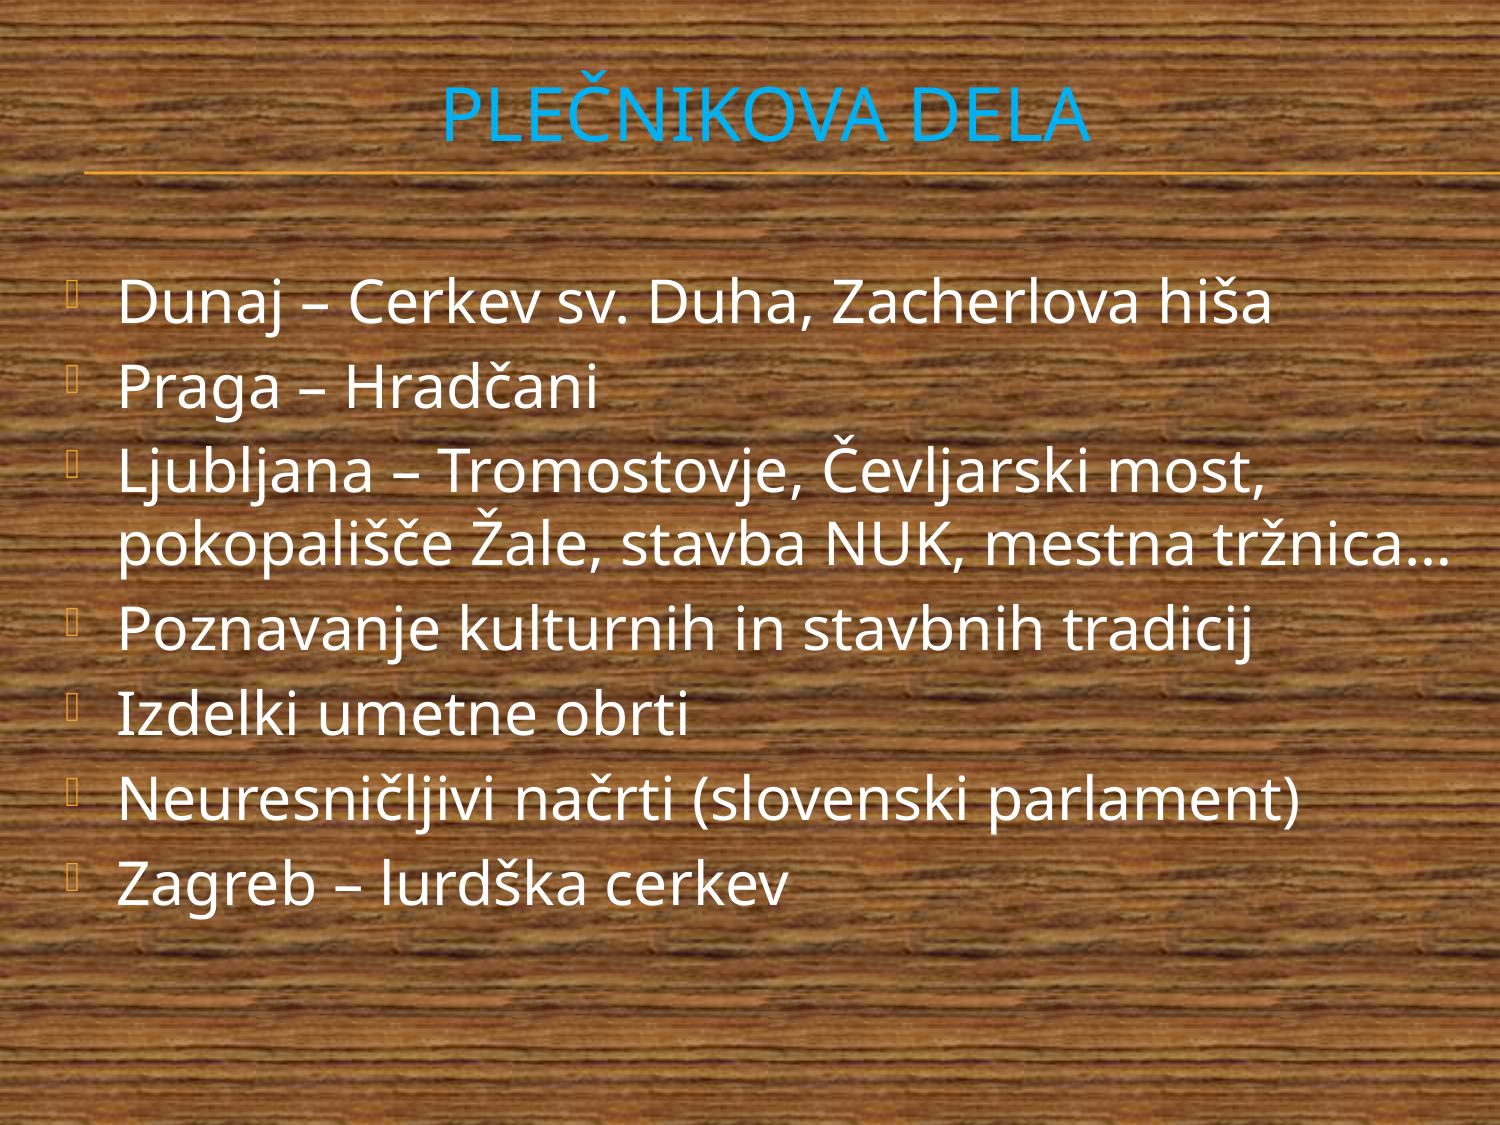

# PLEČNIKOVA DELA
Dunaj – Cerkev sv. Duha, Zacherlova hiša
Praga – Hradčani
Ljubljana – Tromostovje, Čevljarski most, pokopališče Žale, stavba NUK, mestna tržnica…
Poznavanje kulturnih in stavbnih tradicij
Izdelki umetne obrti
Neuresničljivi načrti (slovenski parlament)
Zagreb – lurdška cerkev